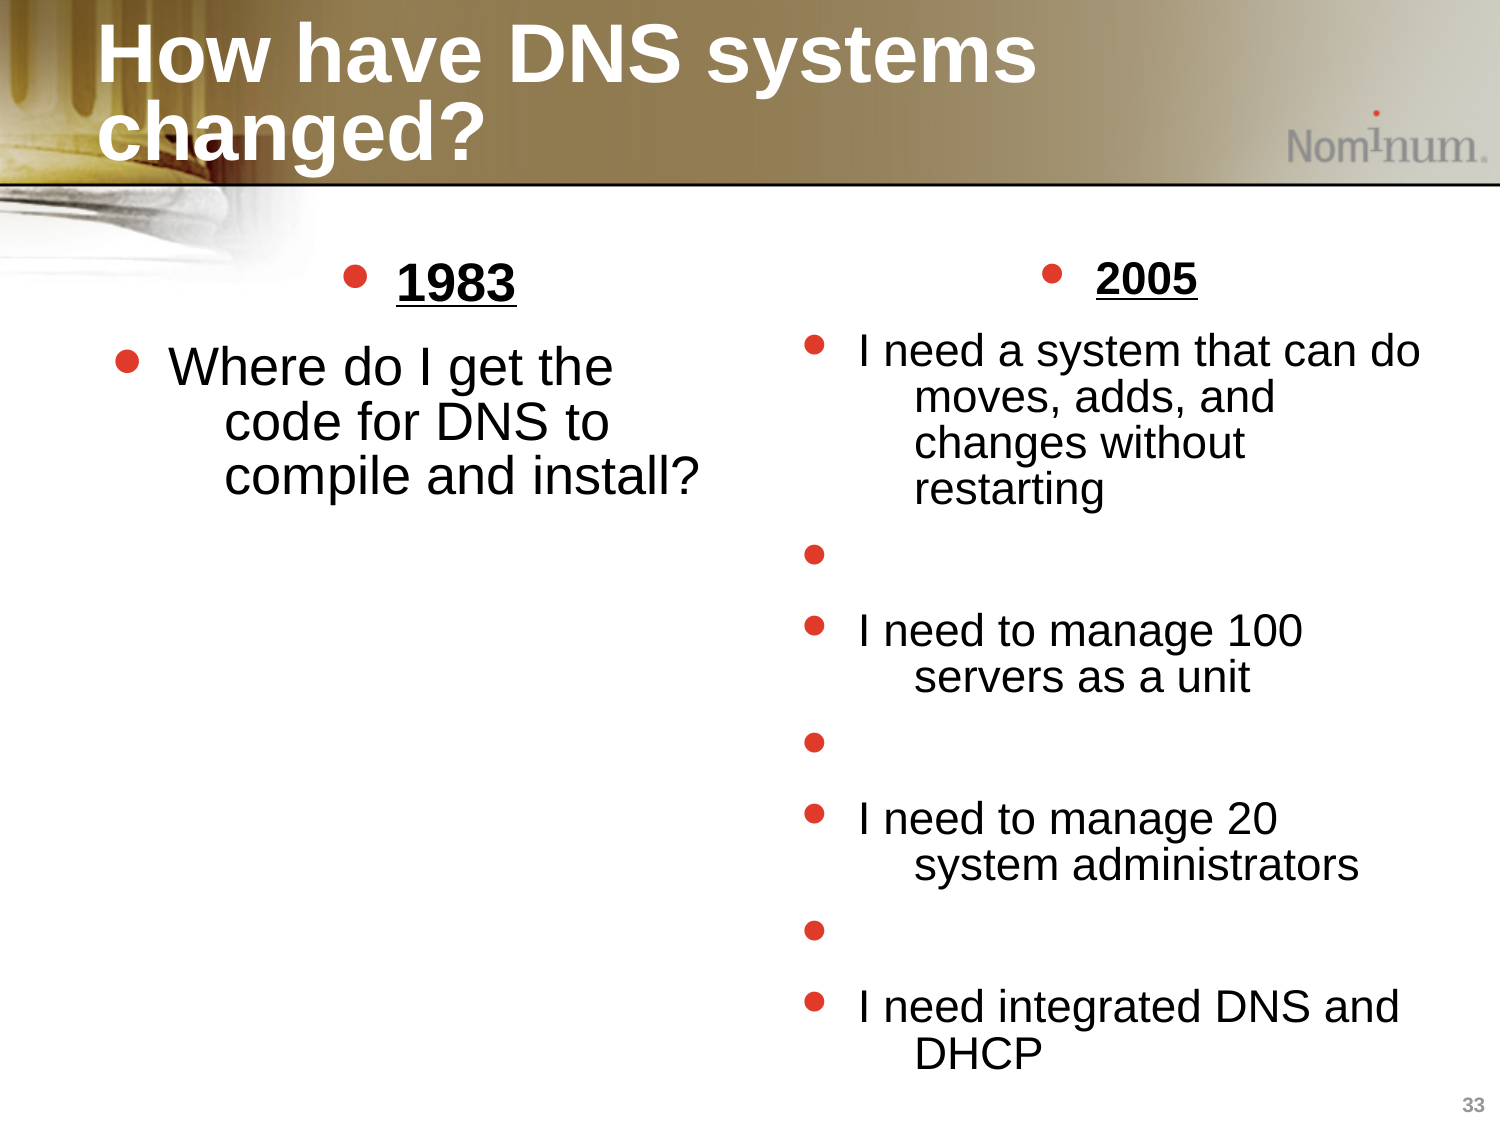

# How have DNS systems changed?
1983
Where do I get the code for DNS to compile and install?
2005
I need a system that can do moves, adds, and changes without restarting
I need to manage 100 servers as a unit
I need to manage 20 system administrators
I need integrated DNS and DHCP